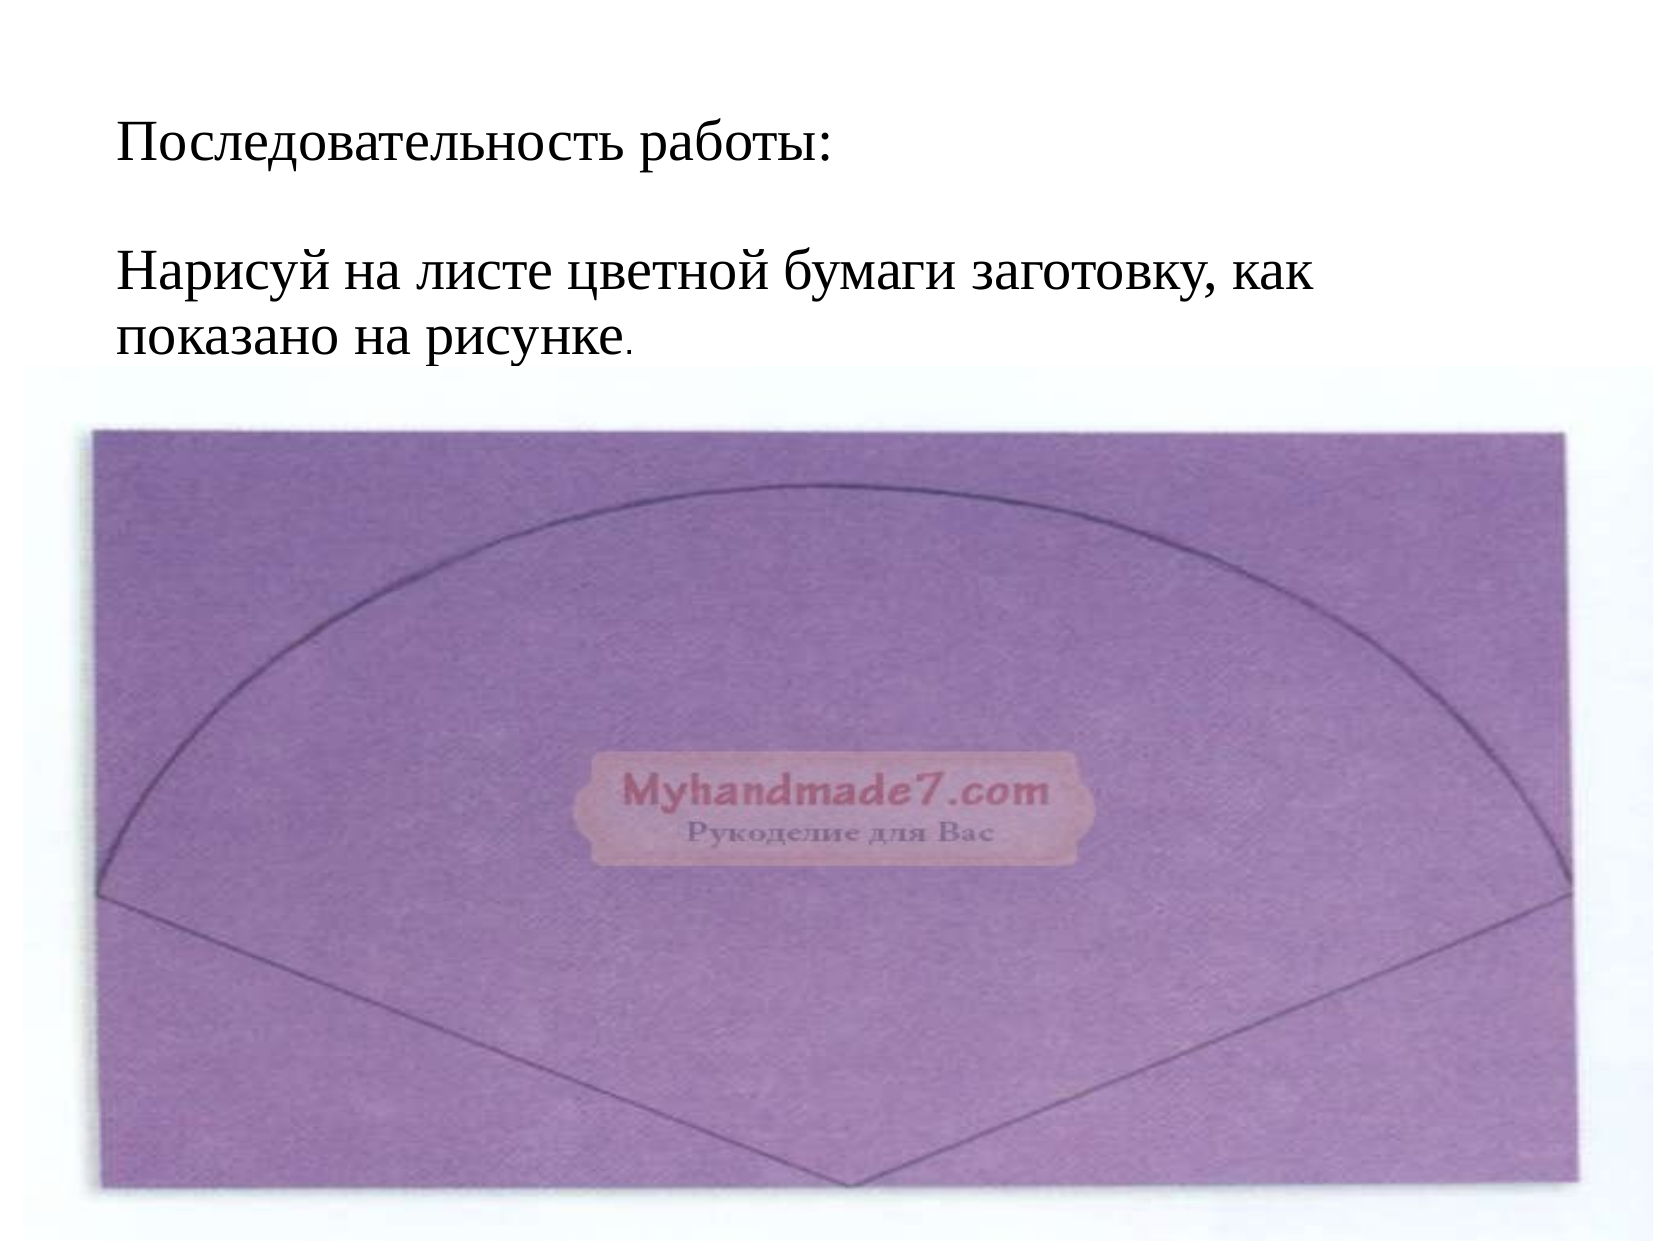

#
Последовательность работы:
Нарисуй на листе цветной бумаги заготовку, как
показано на рисунке.